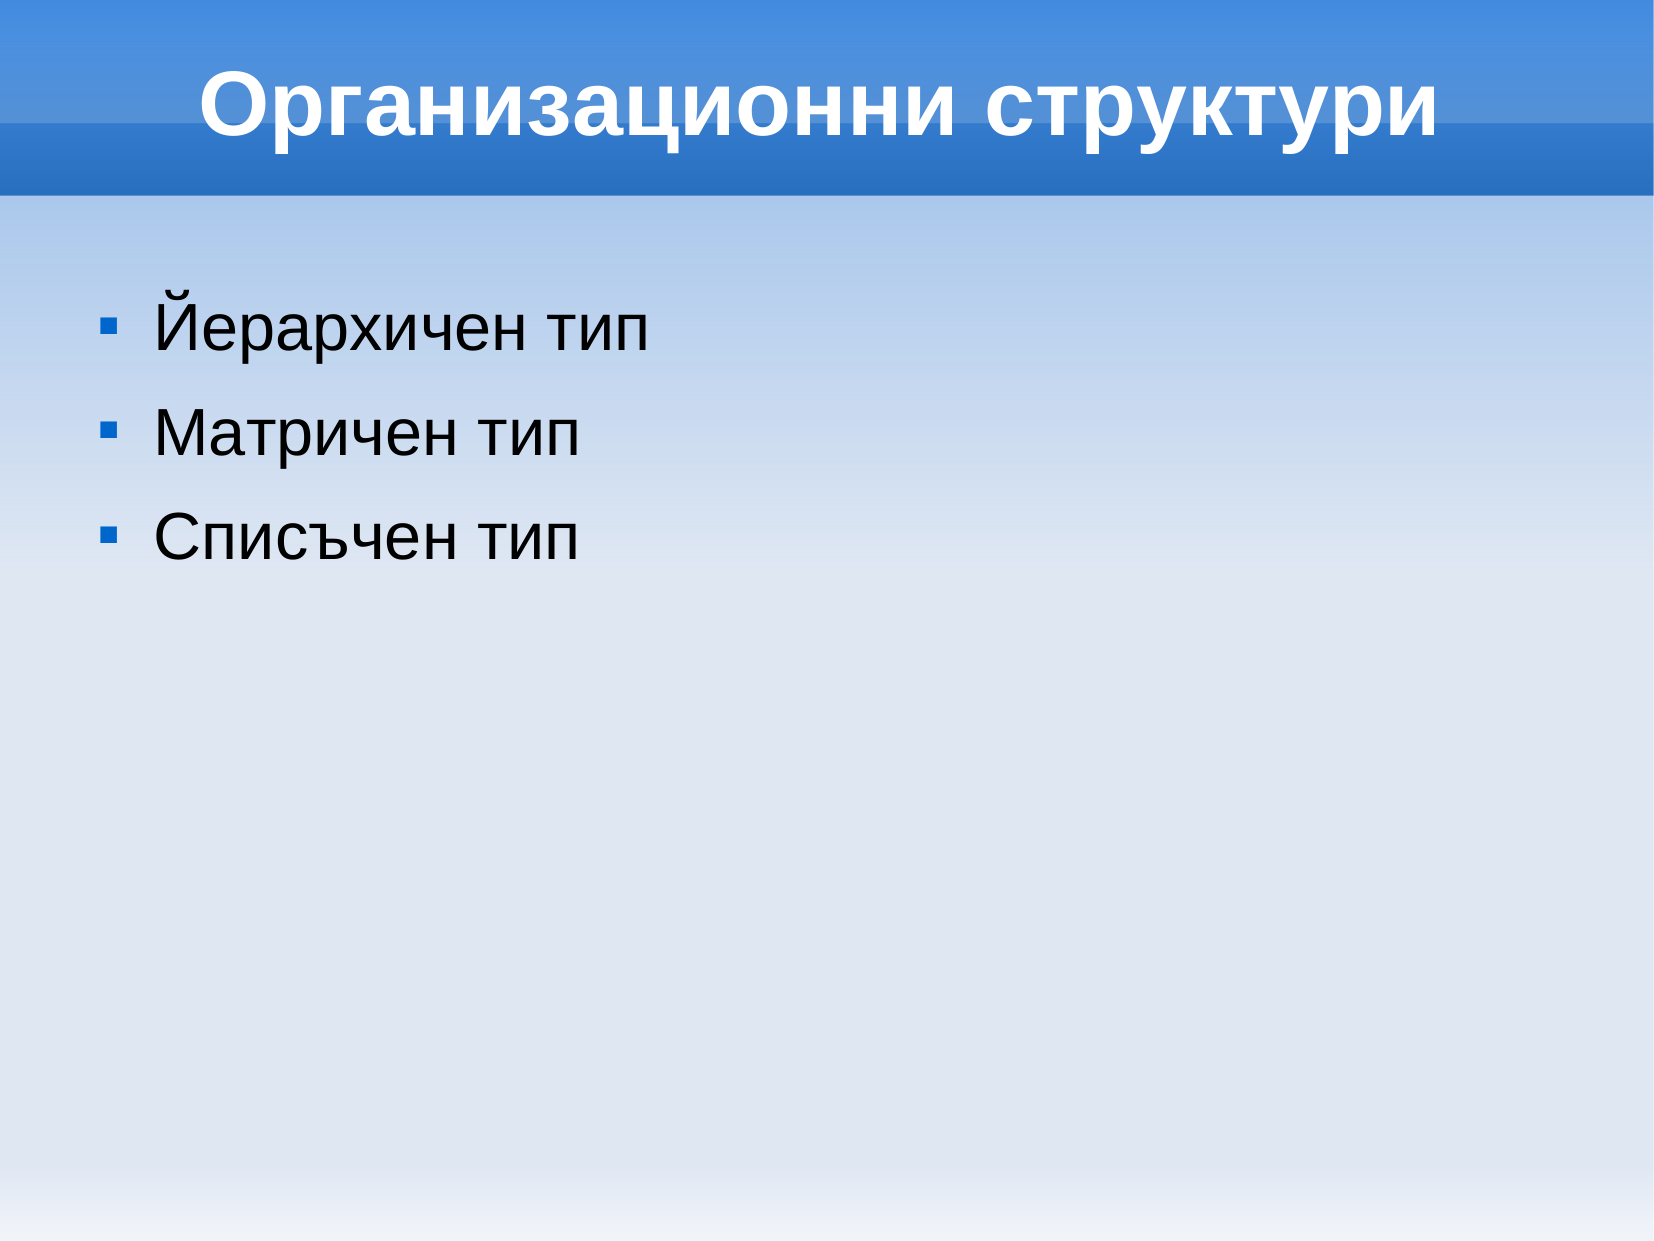

# Организационни структури
Йерархичен тип
Матричен тип
Списъчен тип